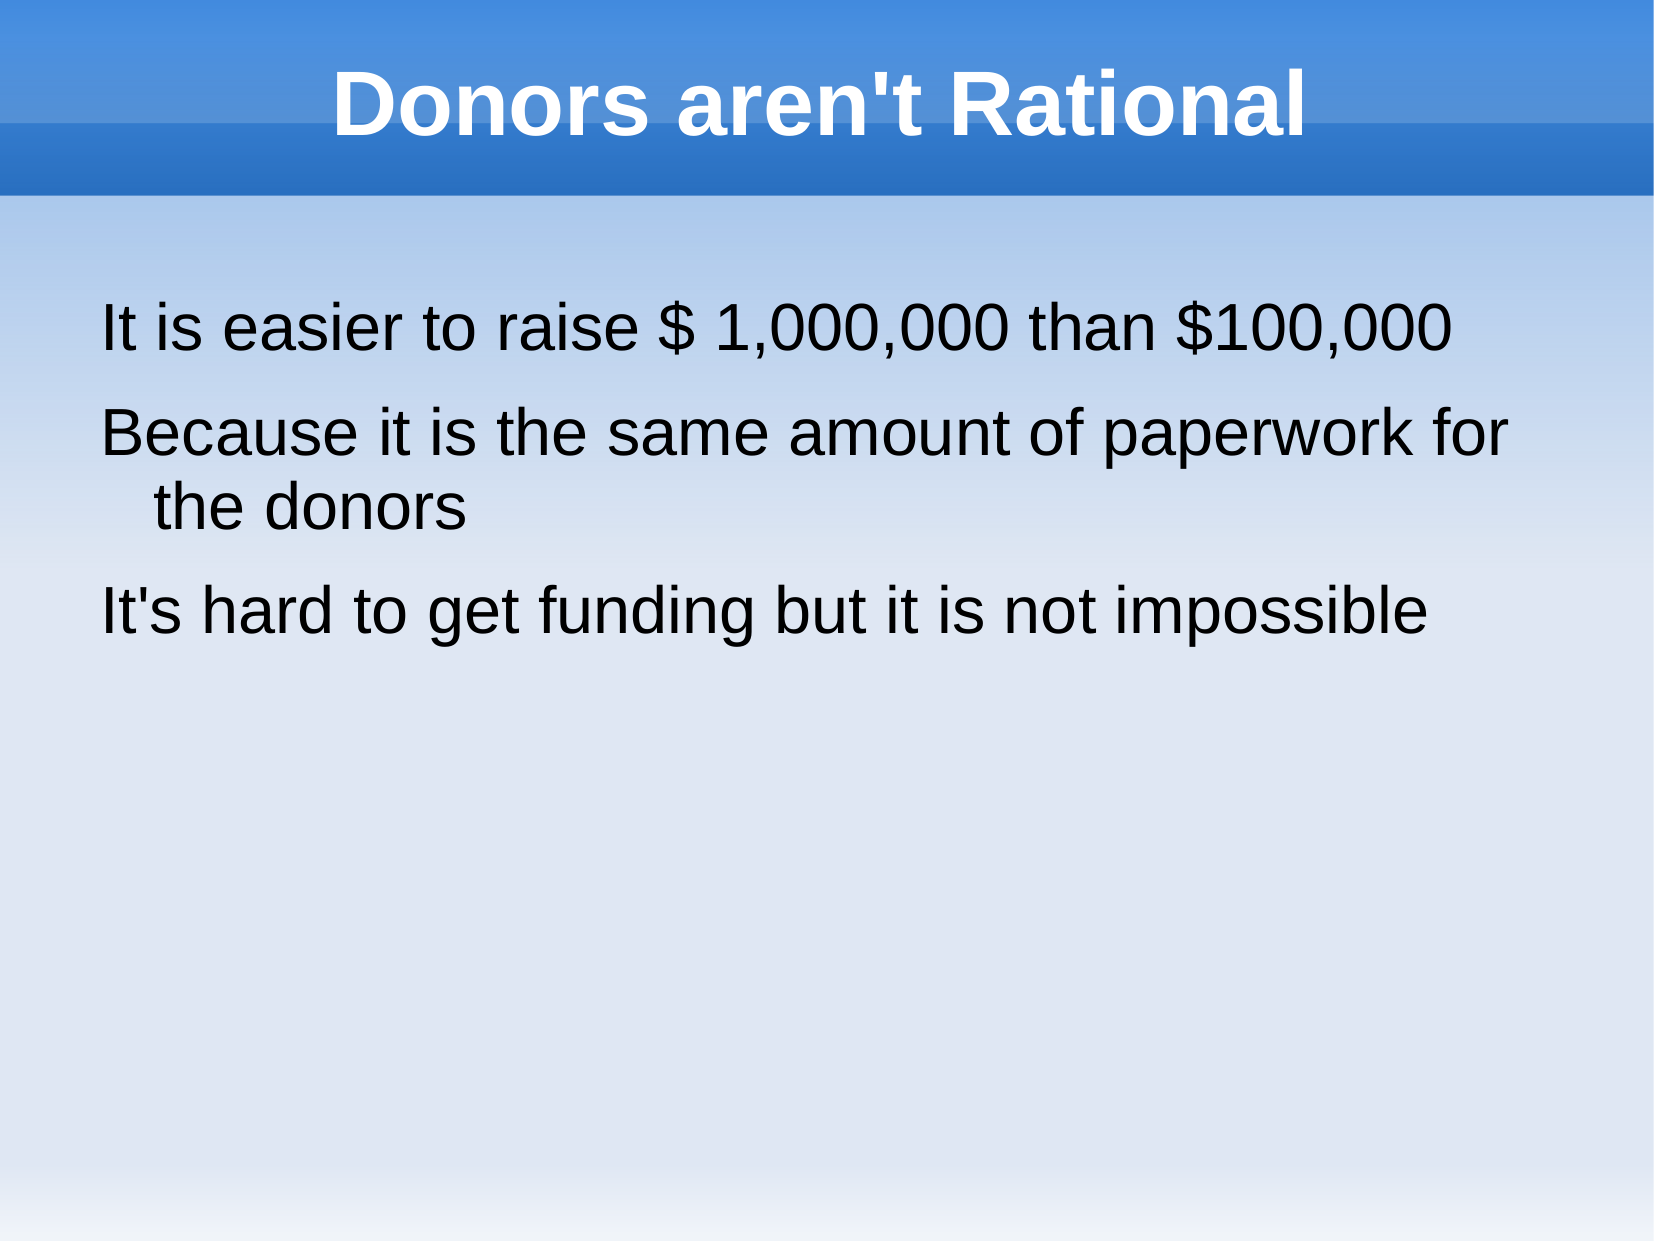

# Donors aren't Rational
It is easier to raise $ 1,000,000 than $100,000
Because it is the same amount of paperwork for the donors
It's hard to get funding but it is not impossible